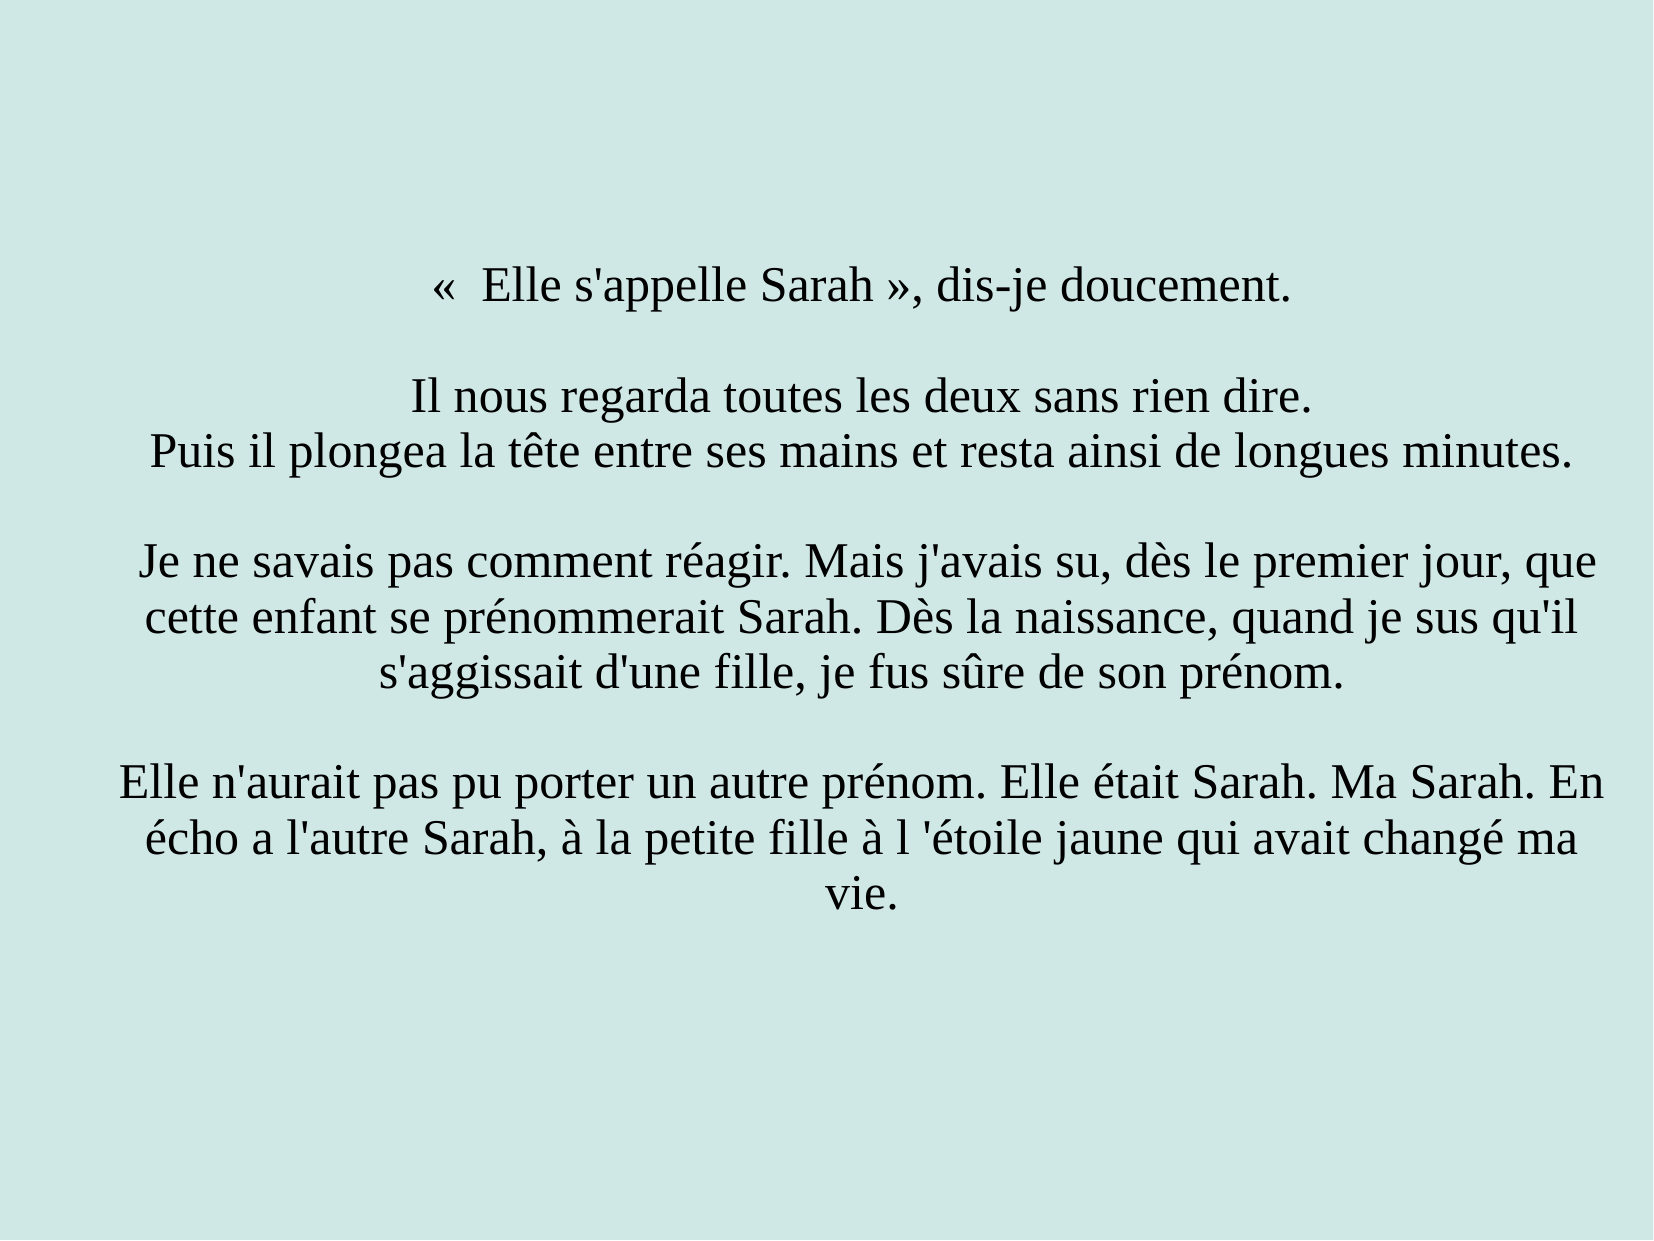

# «  Elle s'appelle Sarah », dis-je doucement.
Il nous regarda toutes les deux sans rien dire.
Puis il plongea la tête entre ses mains et resta ainsi de longues minutes.
 Je ne savais pas comment réagir. Mais j'avais su, dès le premier jour, que cette enfant se prénommerait Sarah. Dès la naissance, quand je sus qu'il s'aggissait d'une fille, je fus sûre de son prénom.
Elle n'aurait pas pu porter un autre prénom. Elle était Sarah. Ma Sarah. En écho a l'autre Sarah, à la petite fille à l 'étoile jaune qui avait changé ma vie.